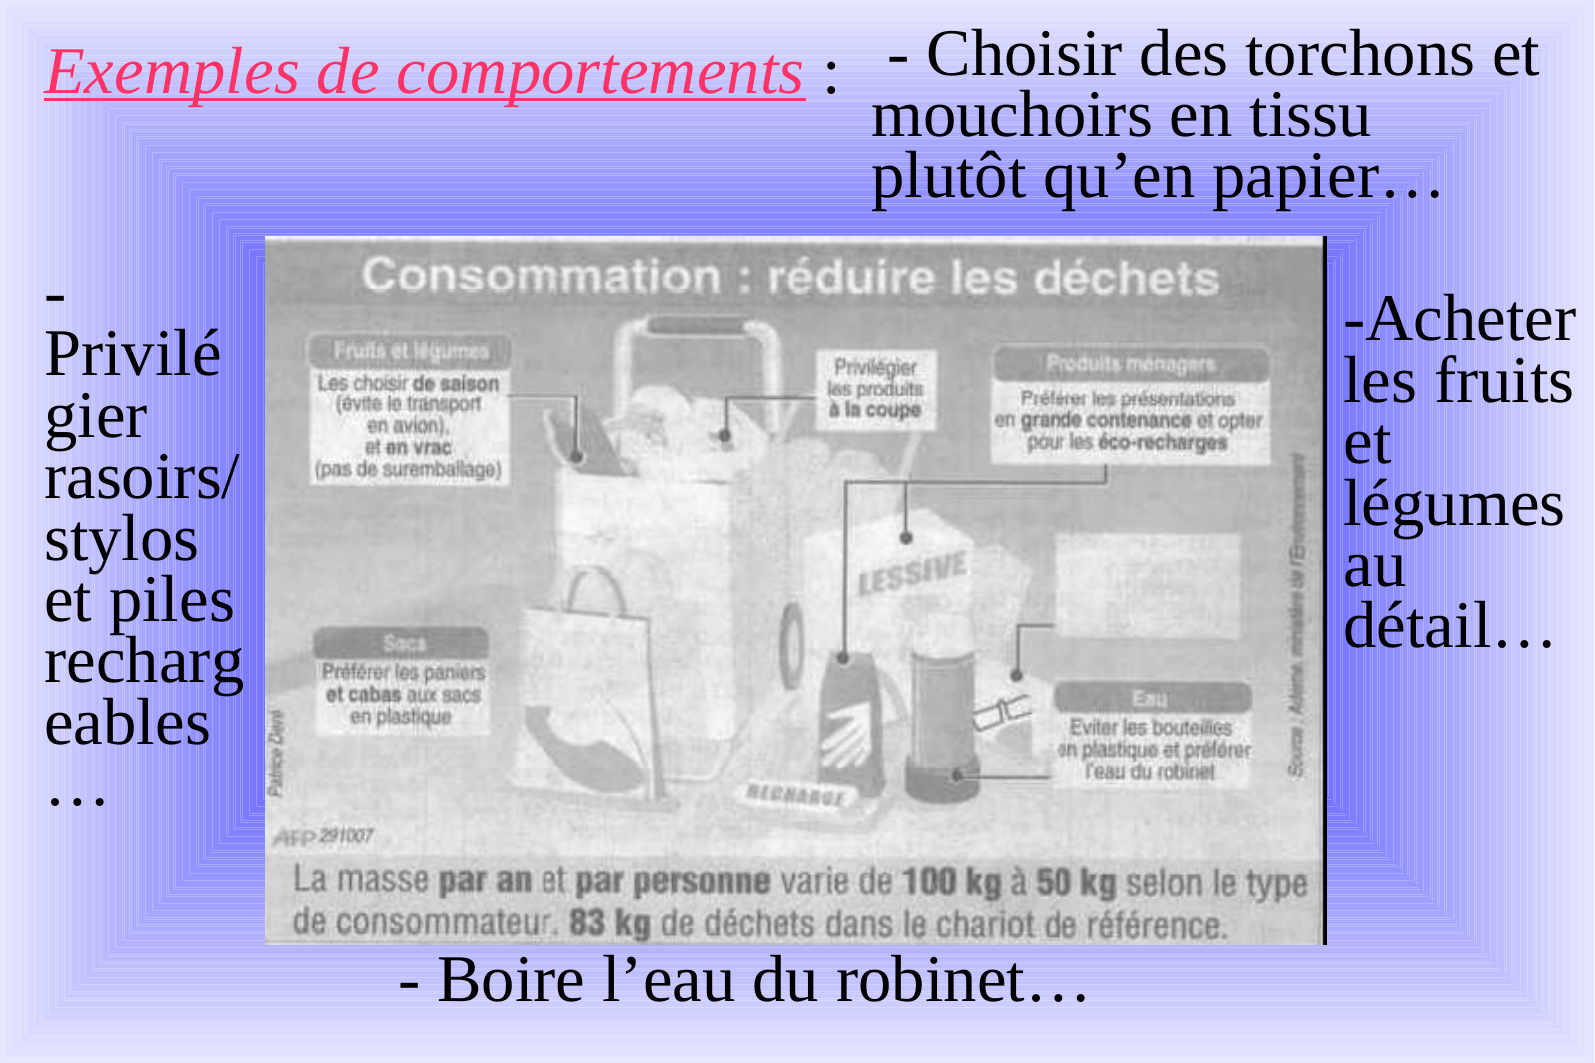

- Choisir des torchons et mouchoirs en tissu
plutôt qu’en papier…
Exemples de comportements :
-Privilégier rasoirs/stylos
et piles rechargeables…
-Acheter les fruits et légumes au détail…
- Boire l’eau du robinet…